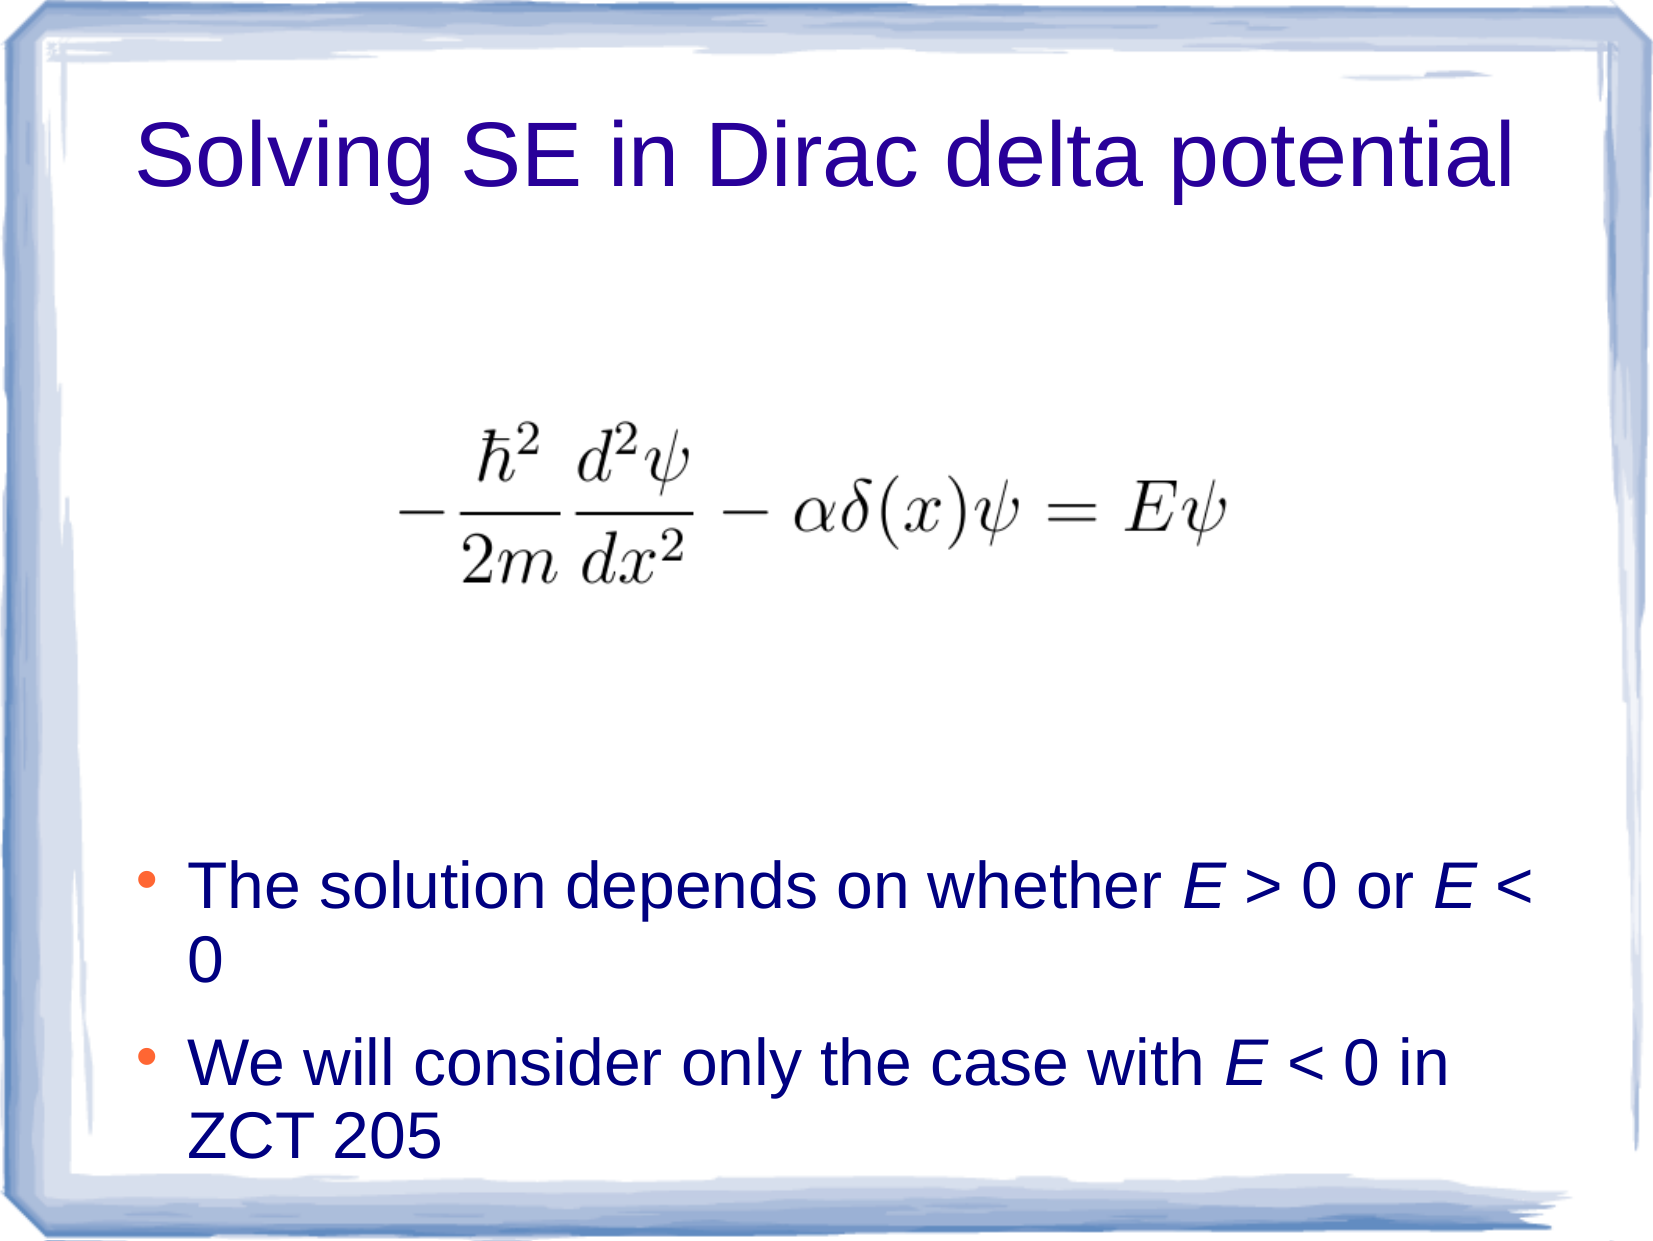

# Solving SE in Dirac delta potential
The solution depends on whether E > 0 or E < 0
We will consider only the case with E < 0 in ZCT 205